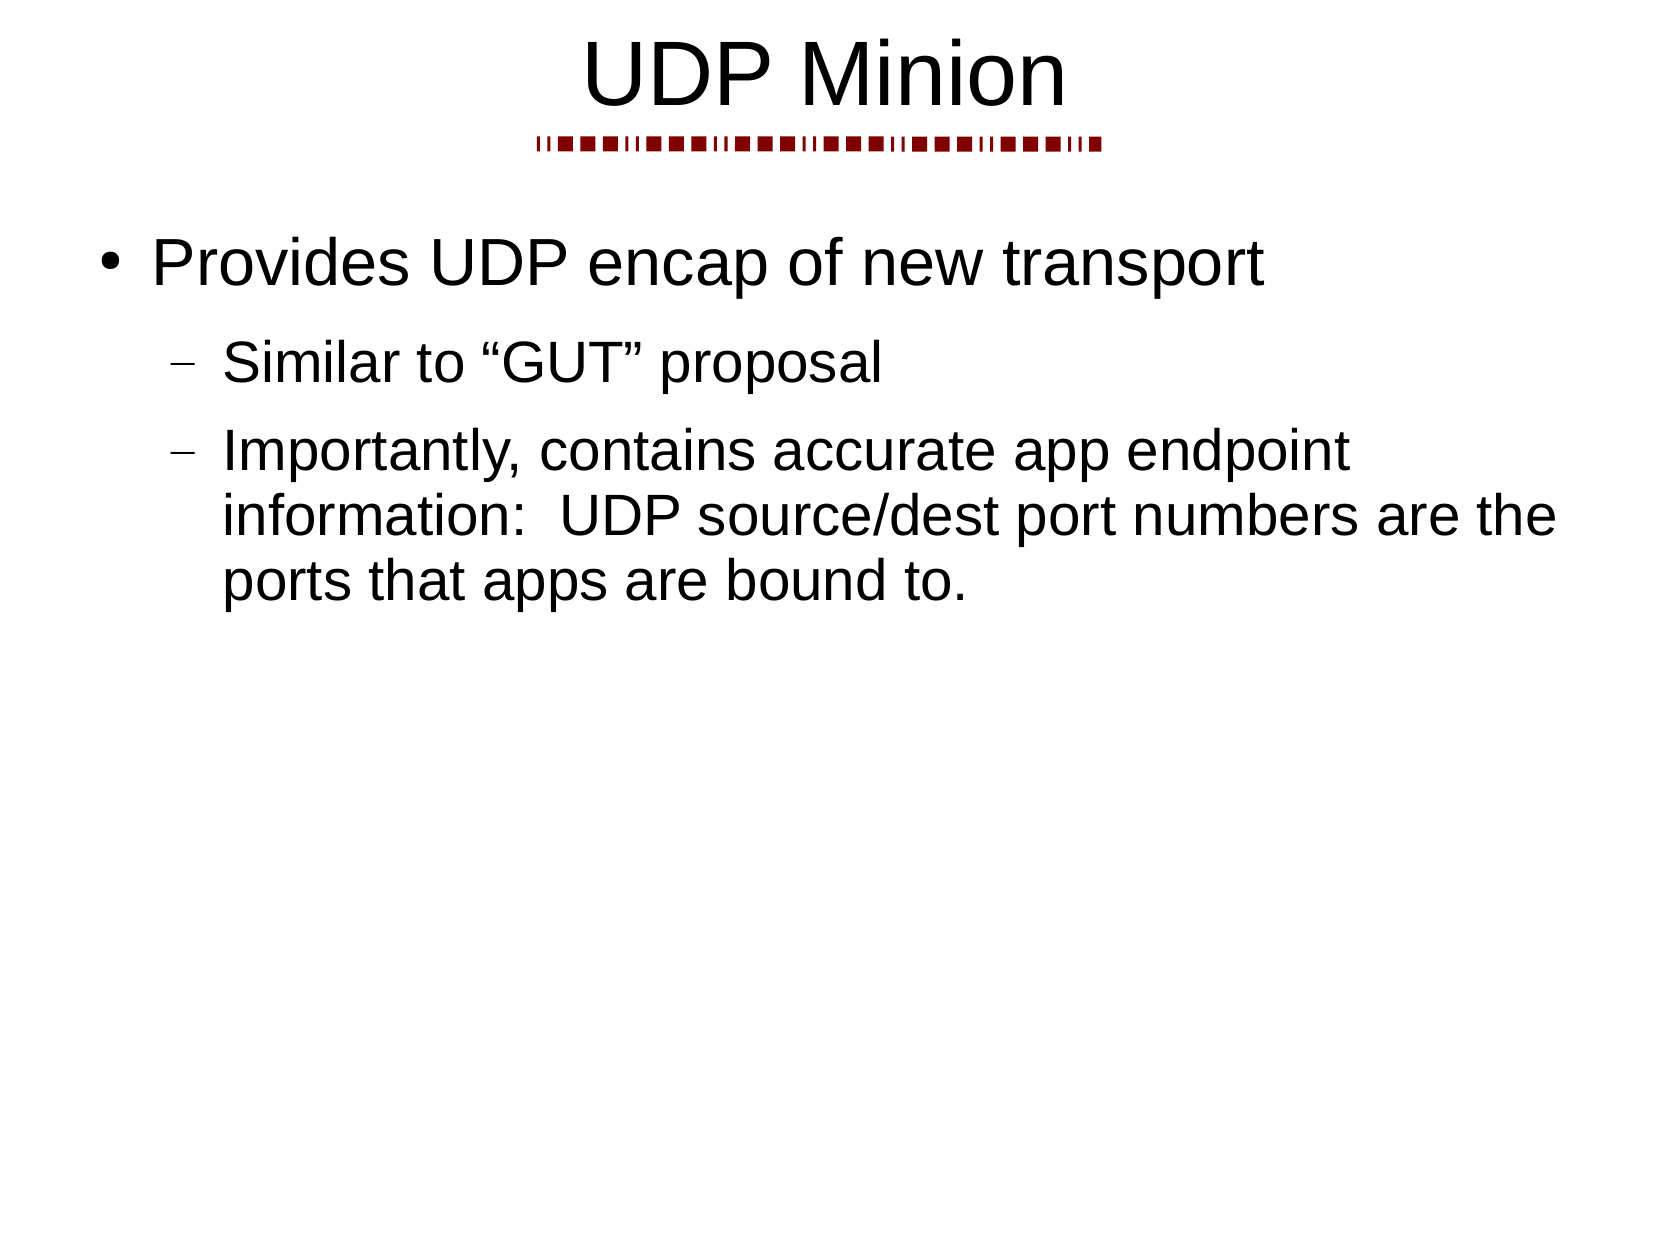

# UDP Minion
Provides UDP encap of new transport
Similar to “GUT” proposal
Importantly, contains accurate app endpoint information: UDP source/dest port numbers are the ports that apps are bound to.